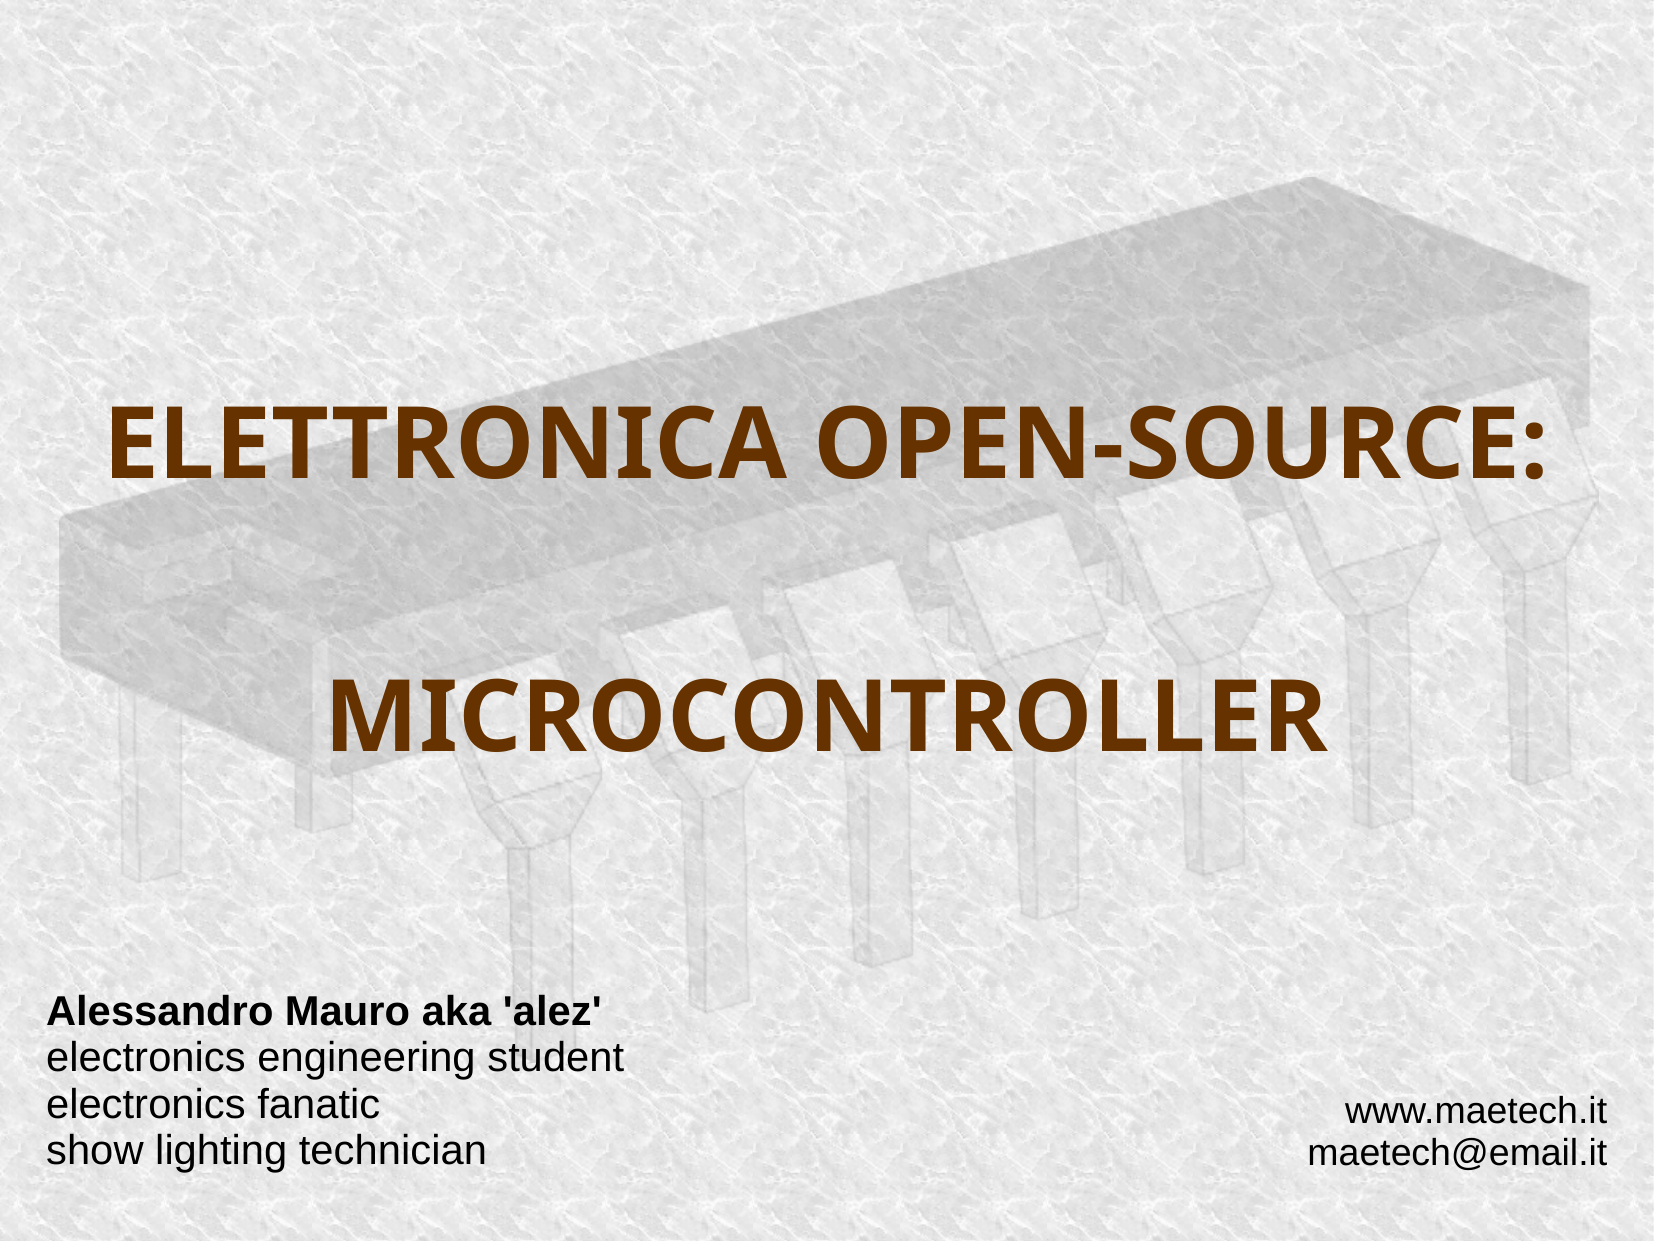

# ELETTRONICA OPEN-SOURCE:
MICROCONTROLLER
Alessandro Mauro aka 'alez'
electronics engineering student
electronics fanatic
show lighting technician
www.maetech.it
maetech@email.it